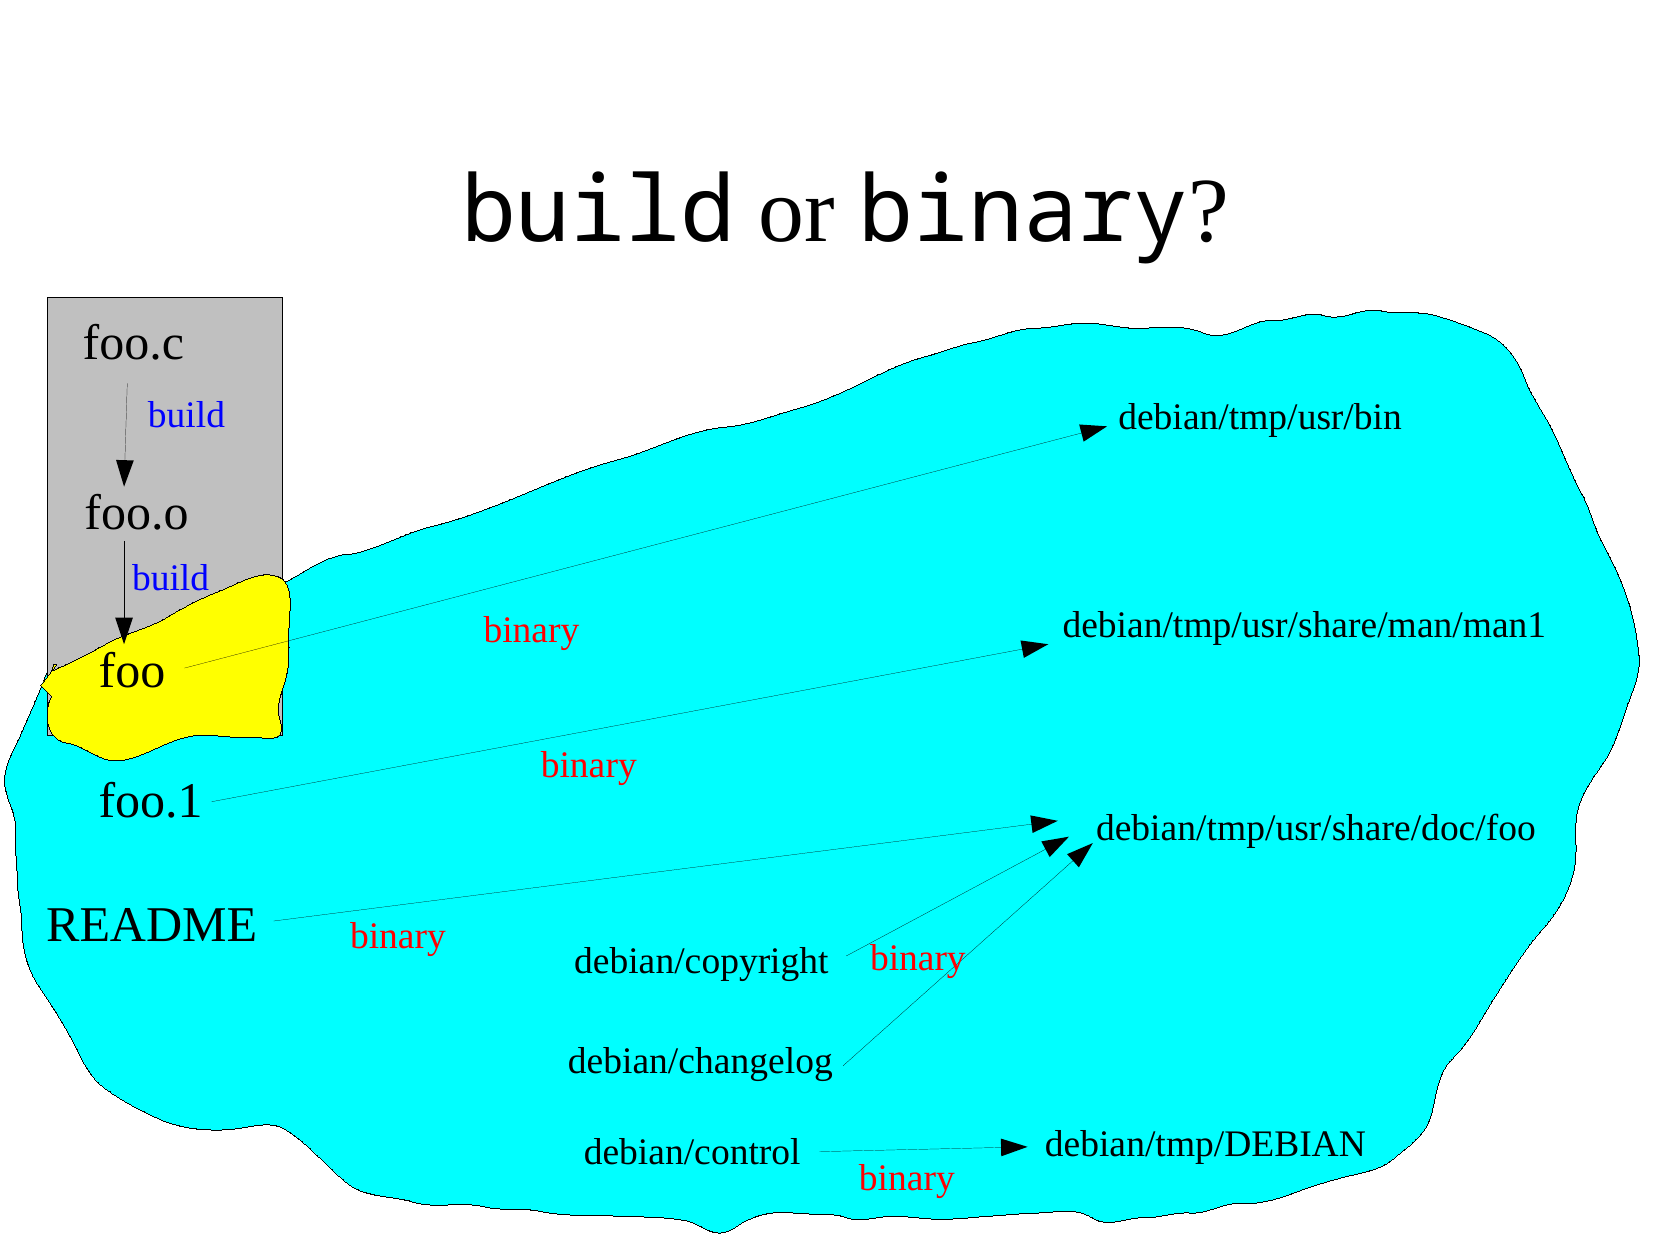

# build or binary?
foo.c
build
debian/tmp/usr/bin
foo.o
build
debian/tmp/usr/share/man/man1
binary
foo
binary
foo.1
debian/tmp/usr/share/doc/foo
README
binary
binary
debian/copyright
debian/changelog
debian/tmp/DEBIAN
debian/control
binary